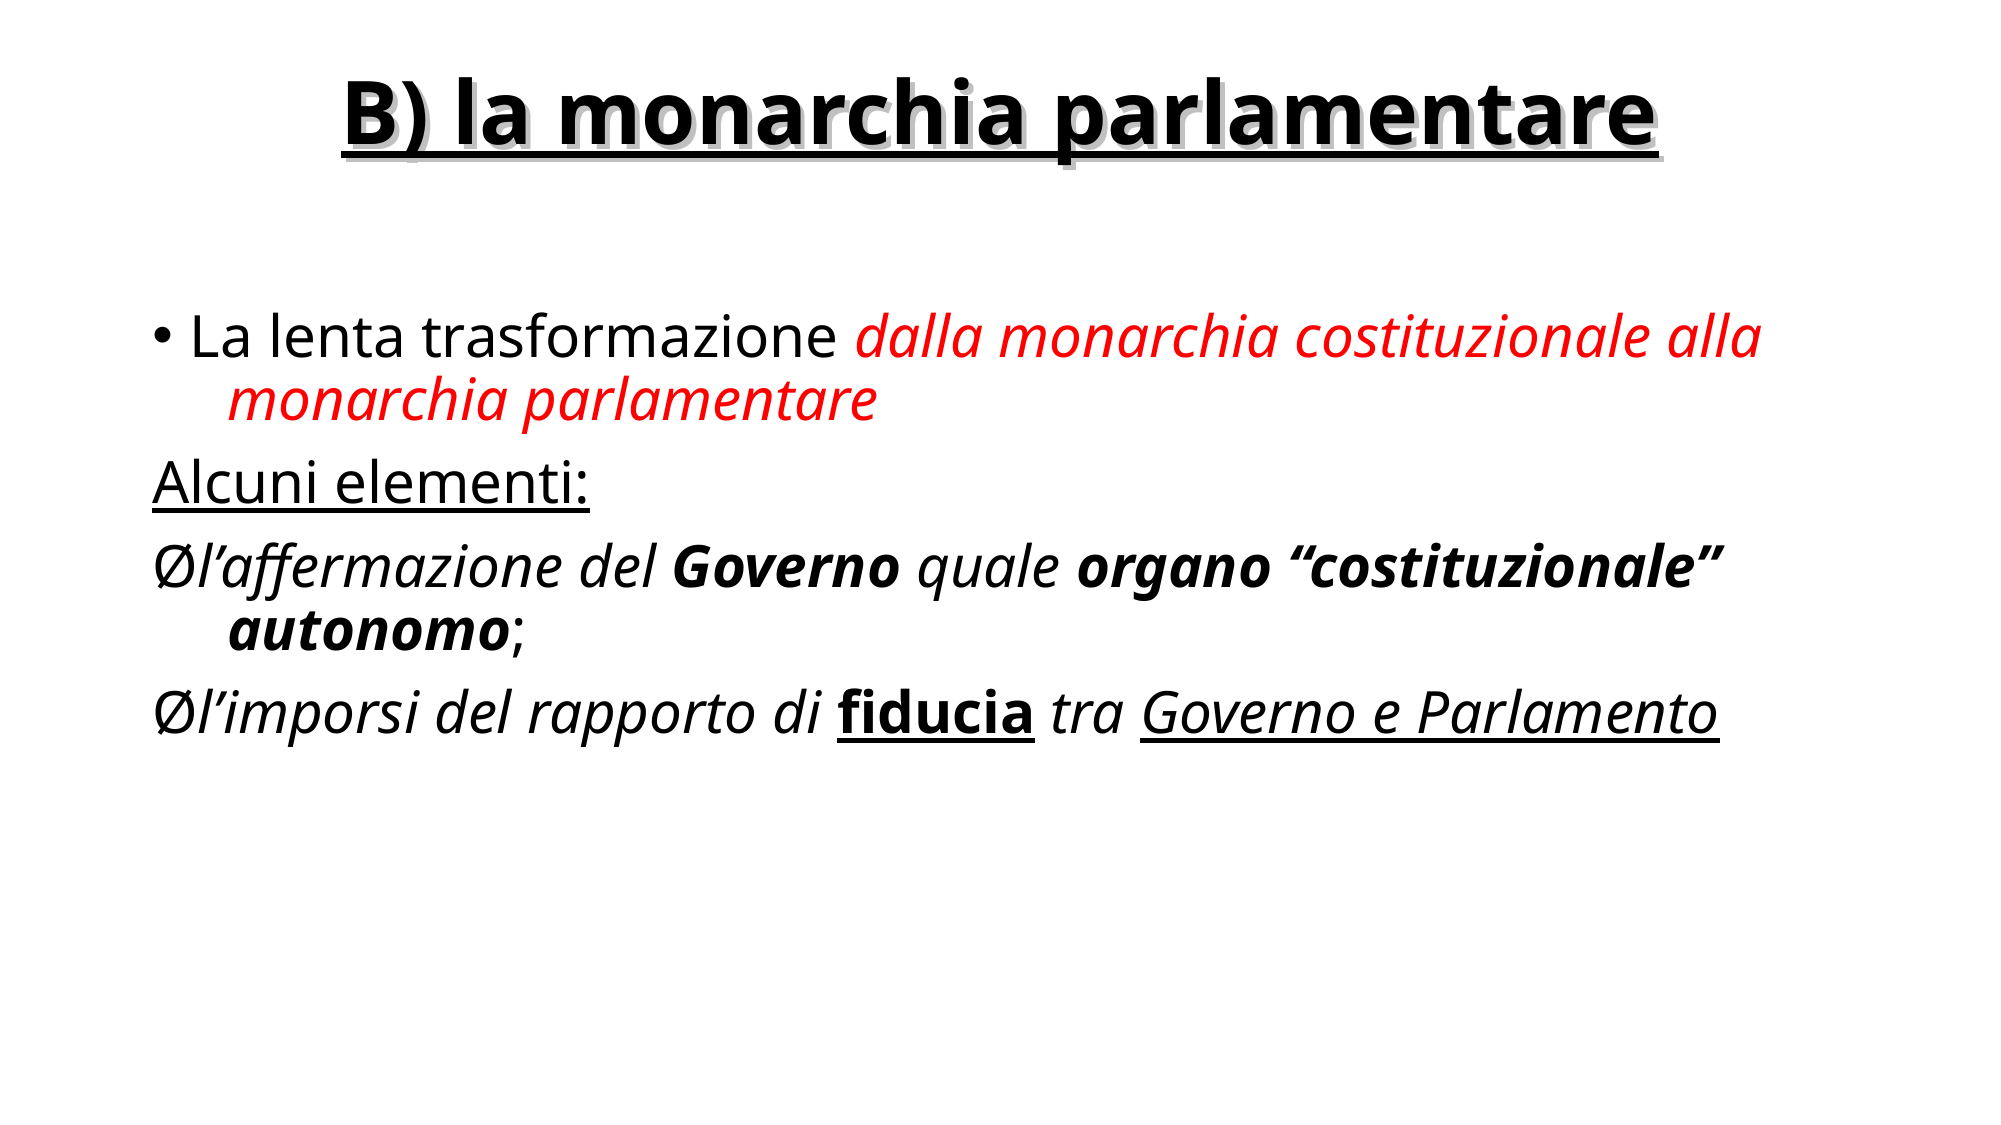

# B) la monarchia parlamentare
La lenta trasformazione dalla monarchia costituzionale alla monarchia parlamentare
Alcuni elementi:
l’affermazione del Governo quale organo “costituzionale” autonomo;
l’imporsi del rapporto di fiducia tra Governo e Parlamento